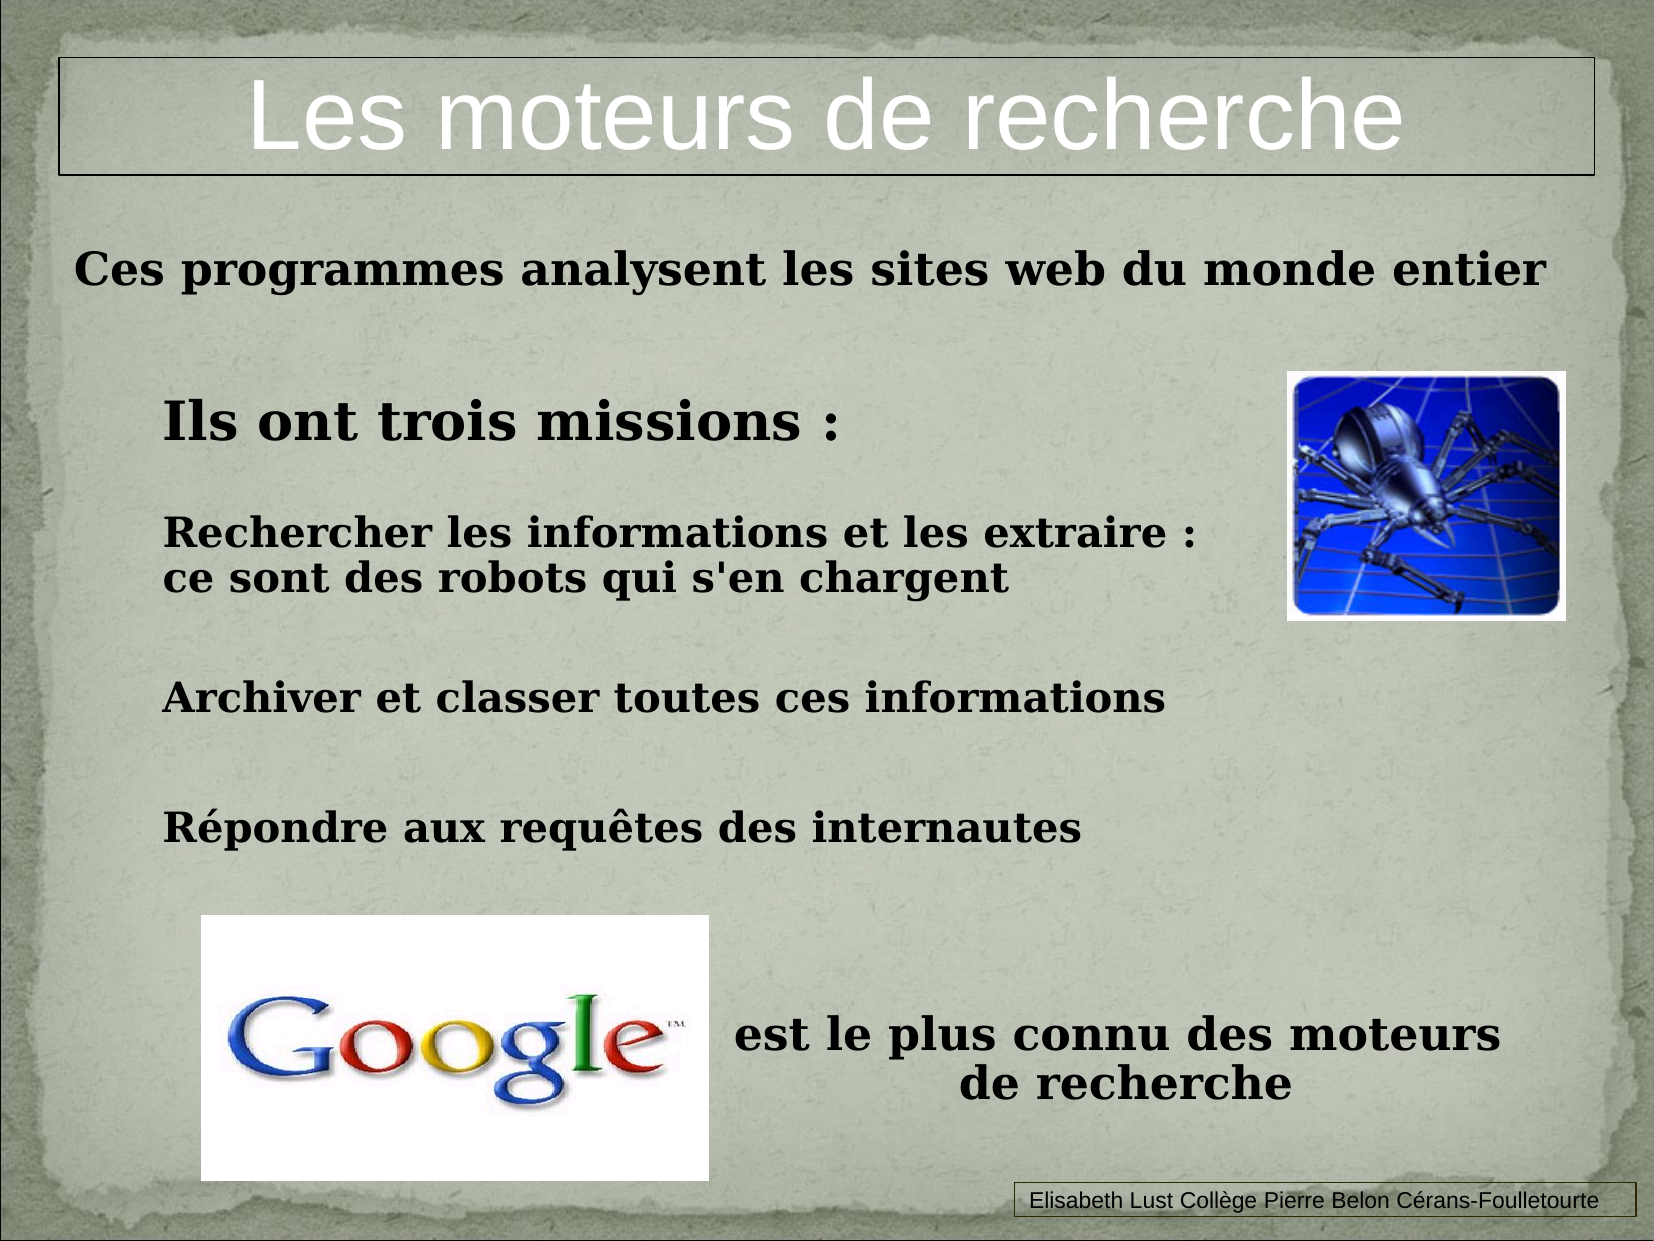

Les moteurs de recherche
Ces programmes analysent les sites web du monde entier
Ils ont trois missions :
Rechercher les informations et les extraire :
ce sont des robots qui s'en chargent
Archiver et classer toutes ces informations
Répondre aux requêtes des internautes
 est le plus connu des moteurs
 de recherche
Elisabeth Lust Collège Pierre Belon Cérans-Foulletourte